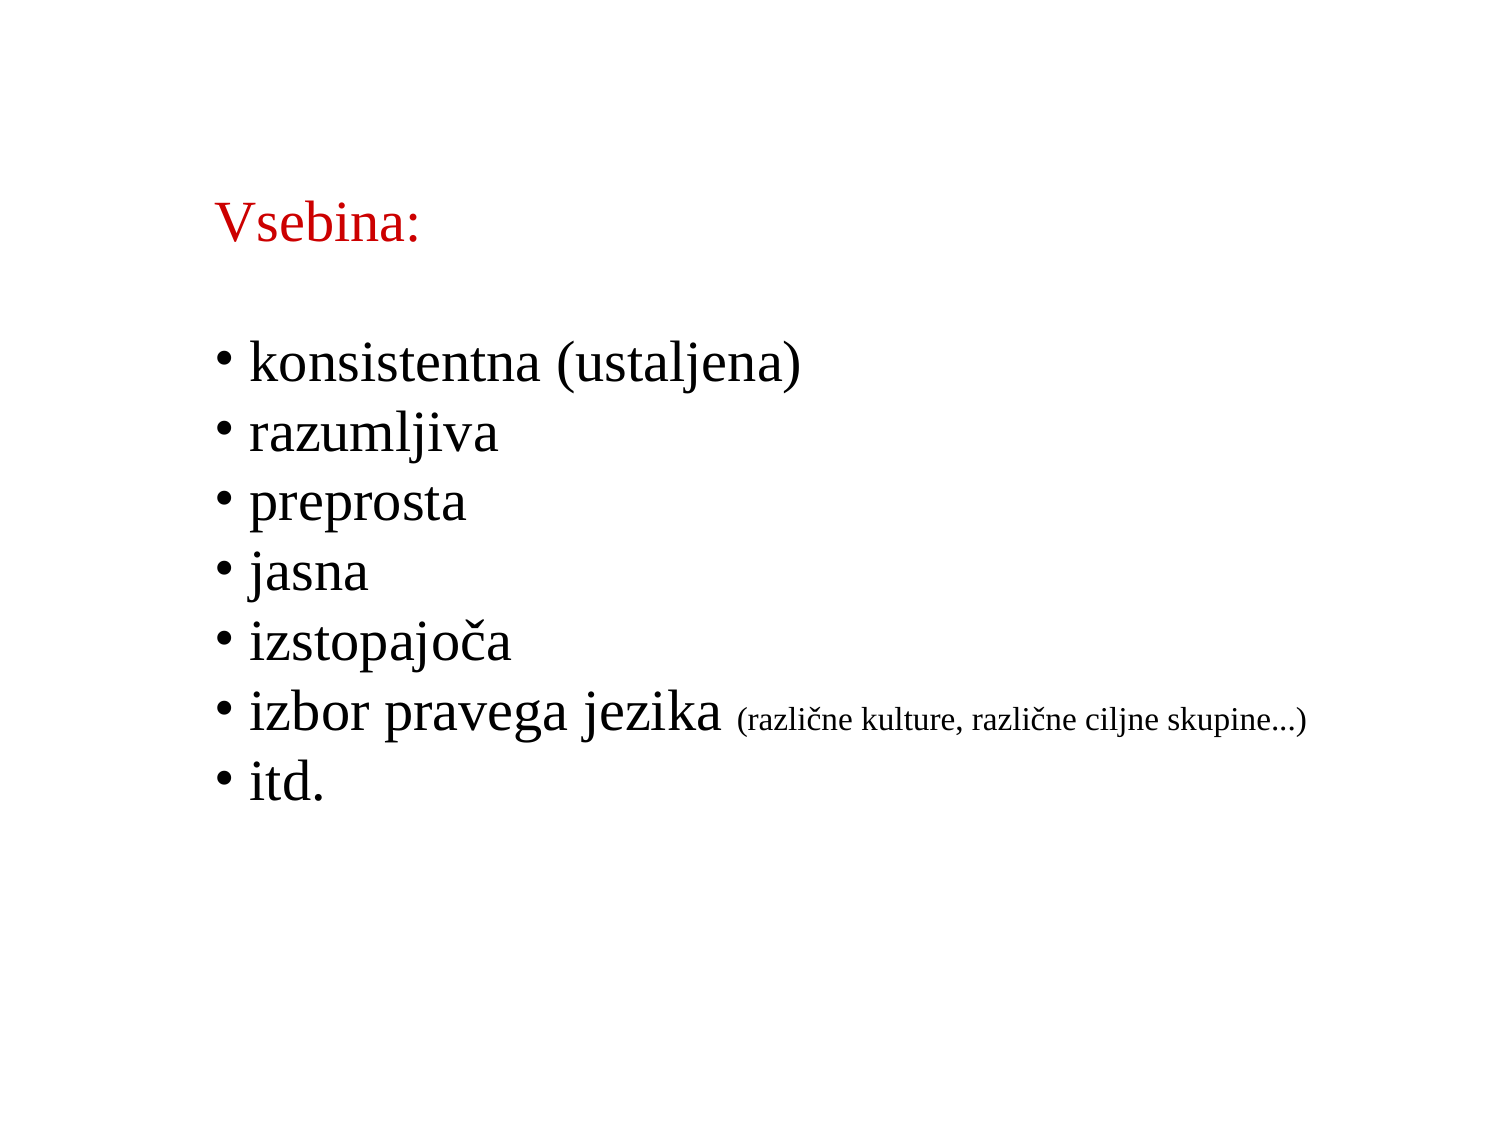

Vsebina:
 konsistentna (ustaljena)
 razumljiva
 preprosta
 jasna
 izstopajoča
 izbor pravega jezika (različne kulture, različne ciljne skupine...)
 itd.